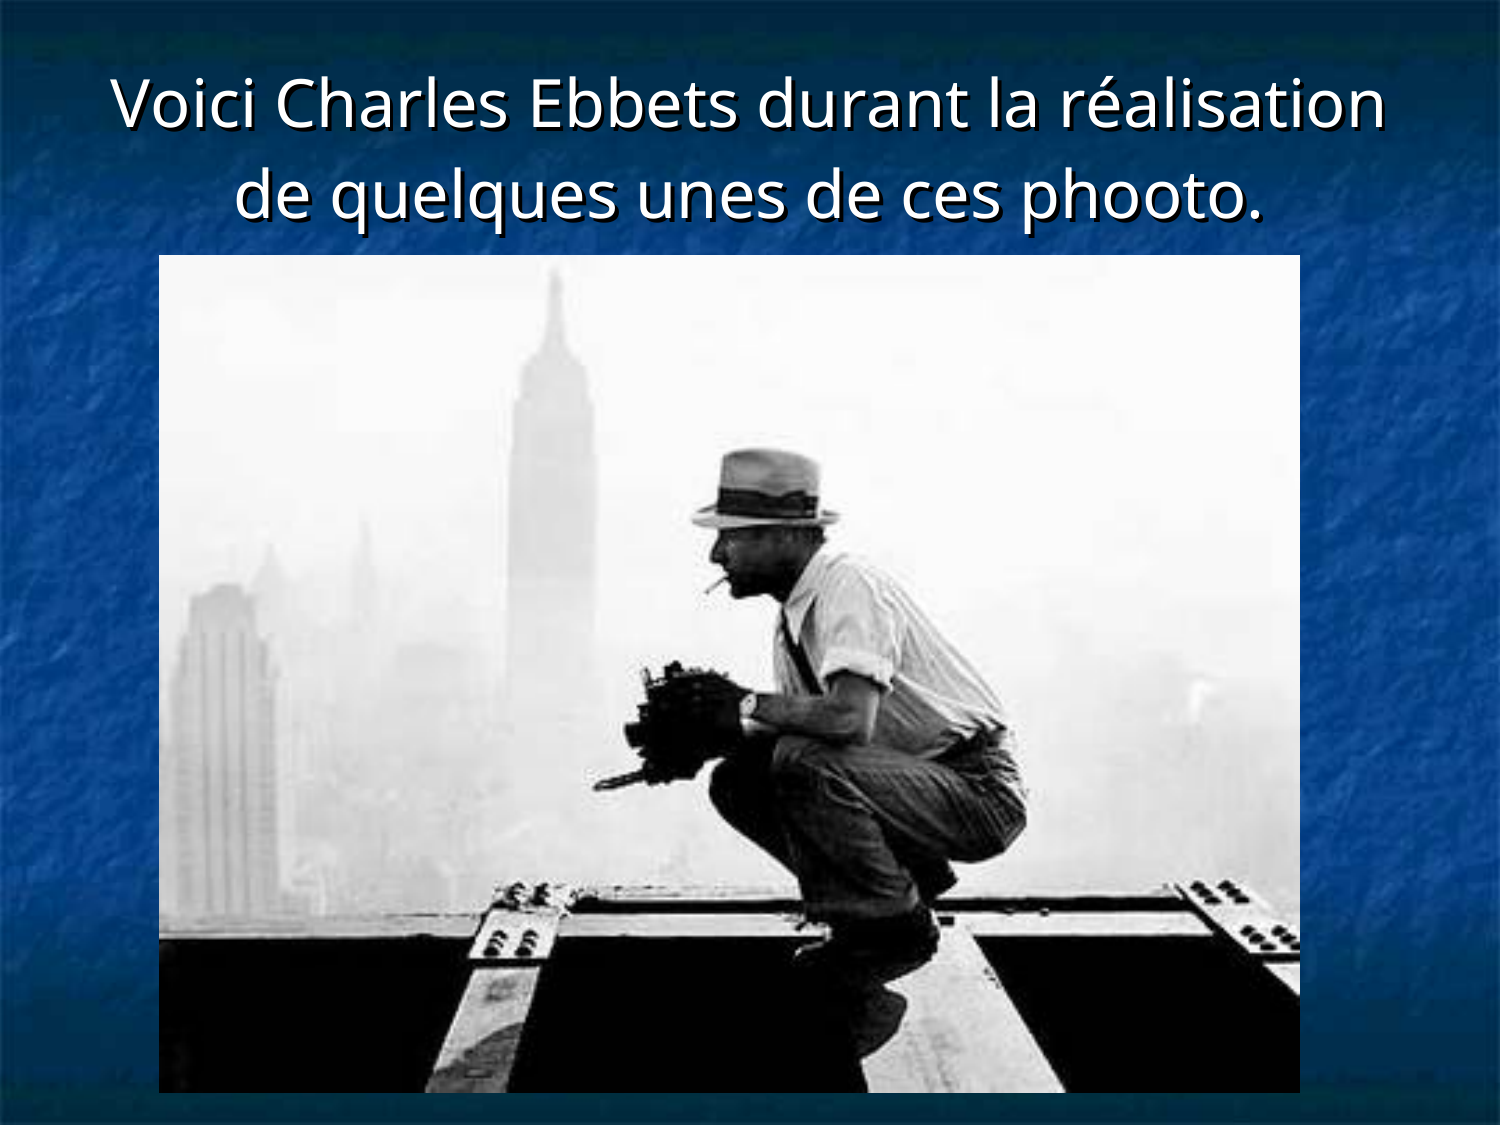

# Voici Charles Ebbets durant la réalisation de quelques unes de ces phooto.